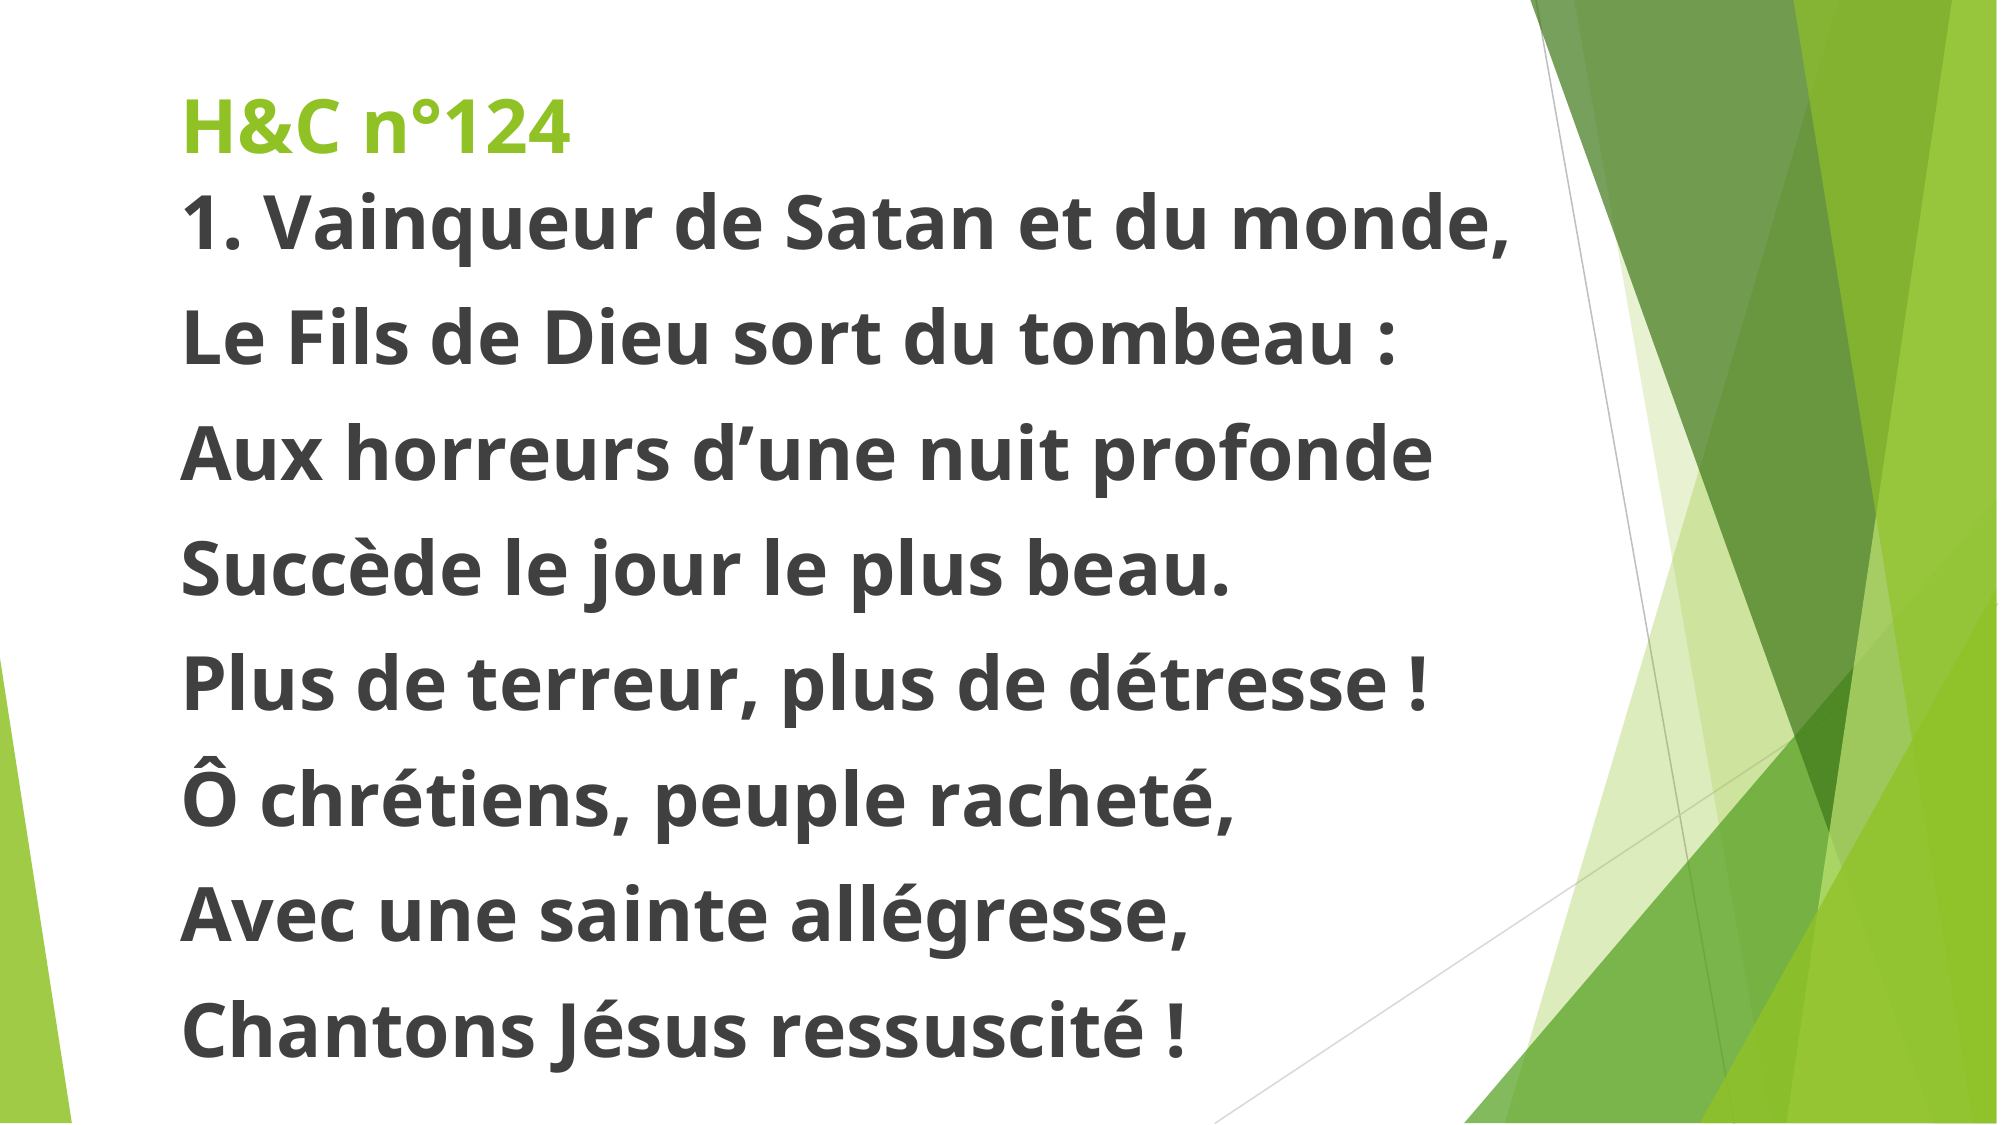

H&C n°124
1. Vainqueur de Satan et du monde,
Le Fils de Dieu sort du tombeau :
Aux horreurs d’une nuit profonde
Succède le jour le plus beau.
Plus de terreur, plus de détresse !
Ô chrétiens, peuple racheté,
Avec une sainte allégresse,
Chantons Jésus ressuscité !